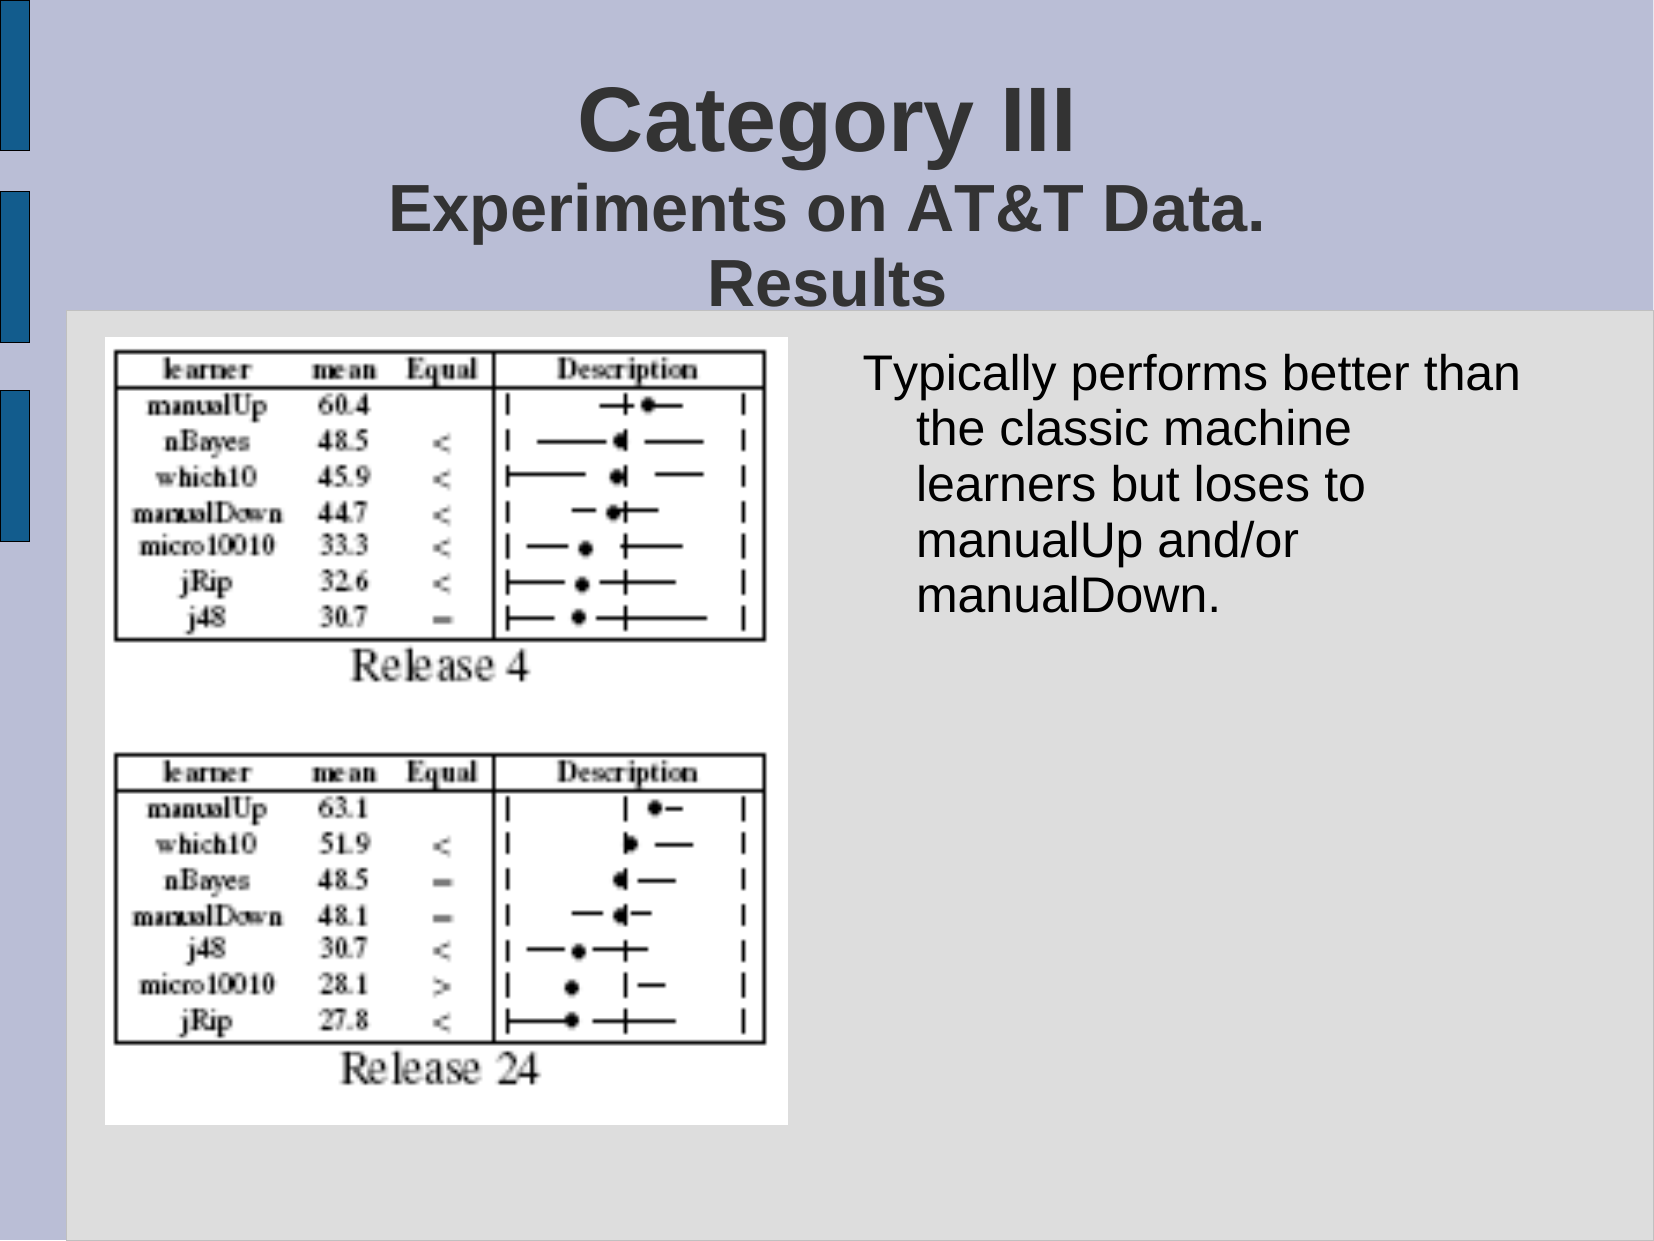

# Category III Experiments on AT&T Data. Results
Typically performs better than the classic machine learners but loses to manualUp and/or manualDown.